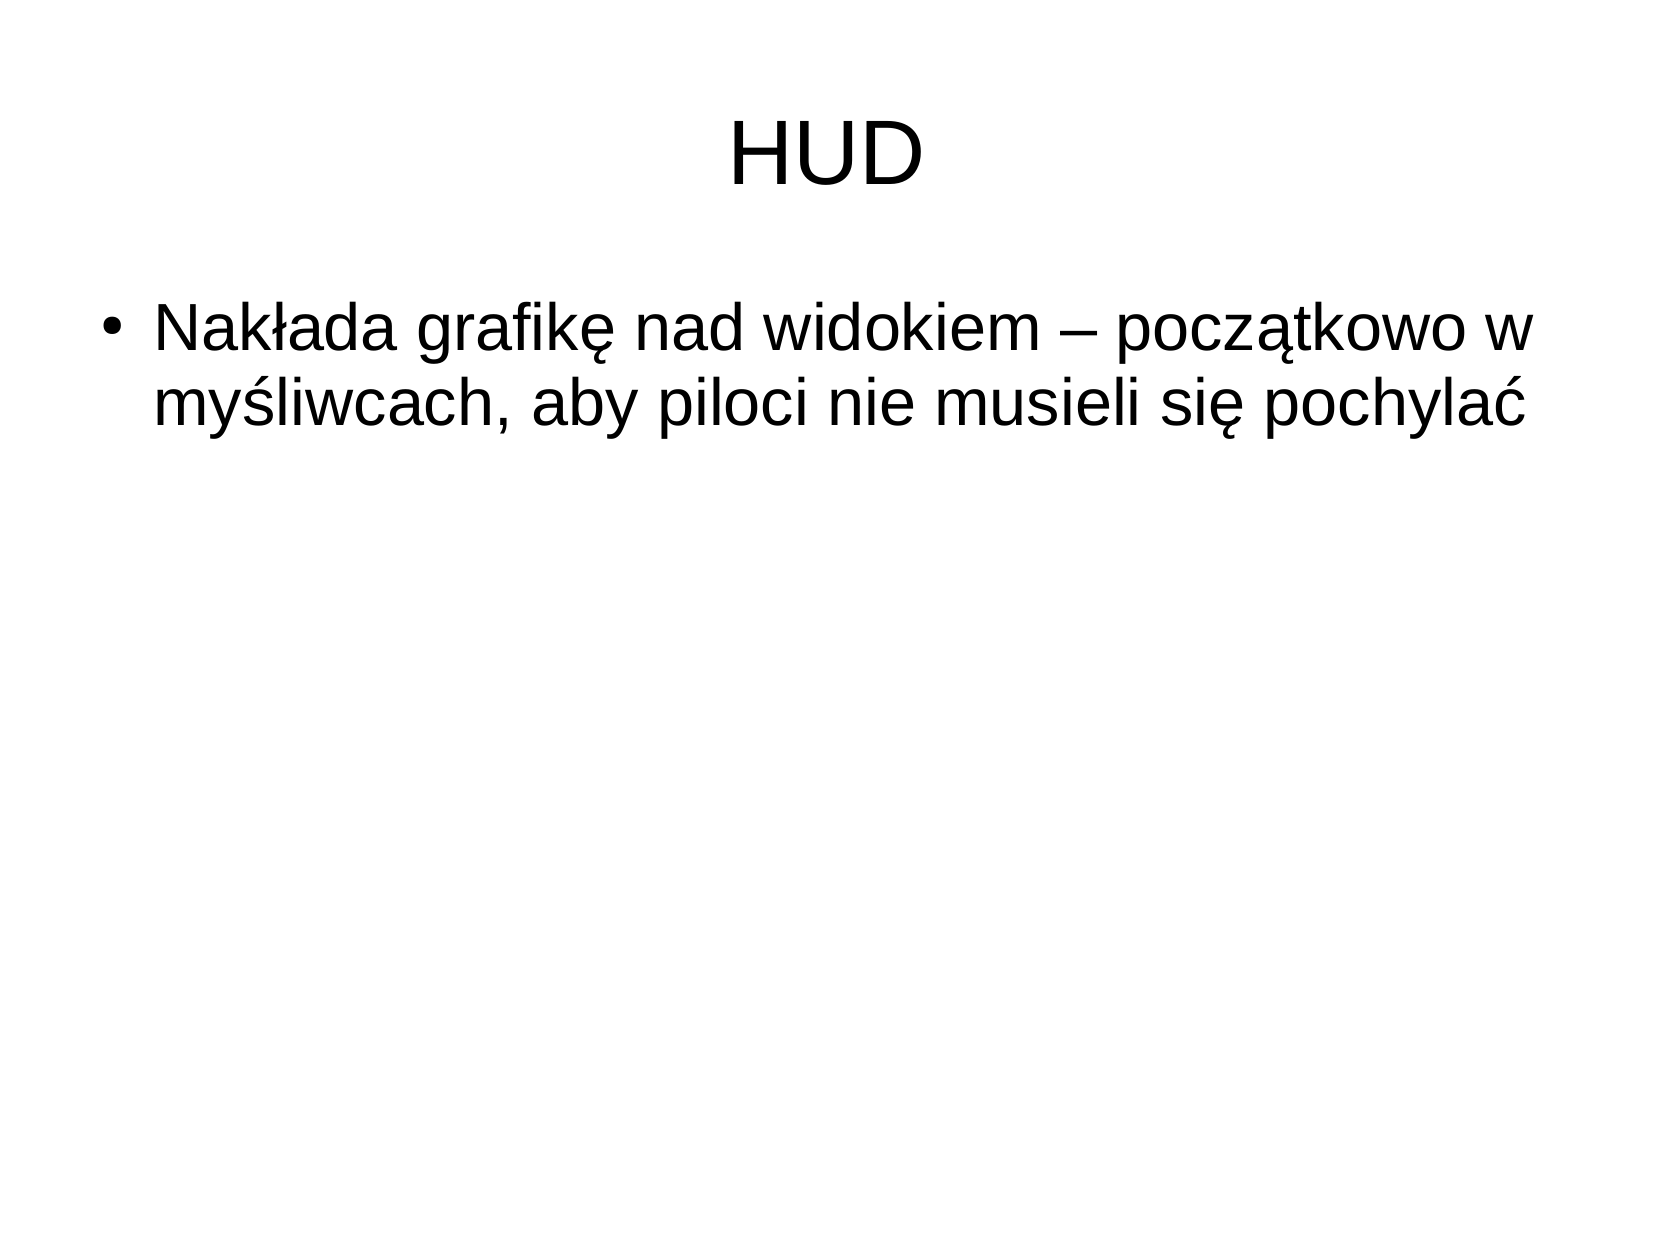

# HUD
Nakłada grafikę nad widokiem – początkowo w myśliwcach, aby piloci nie musieli się pochylać